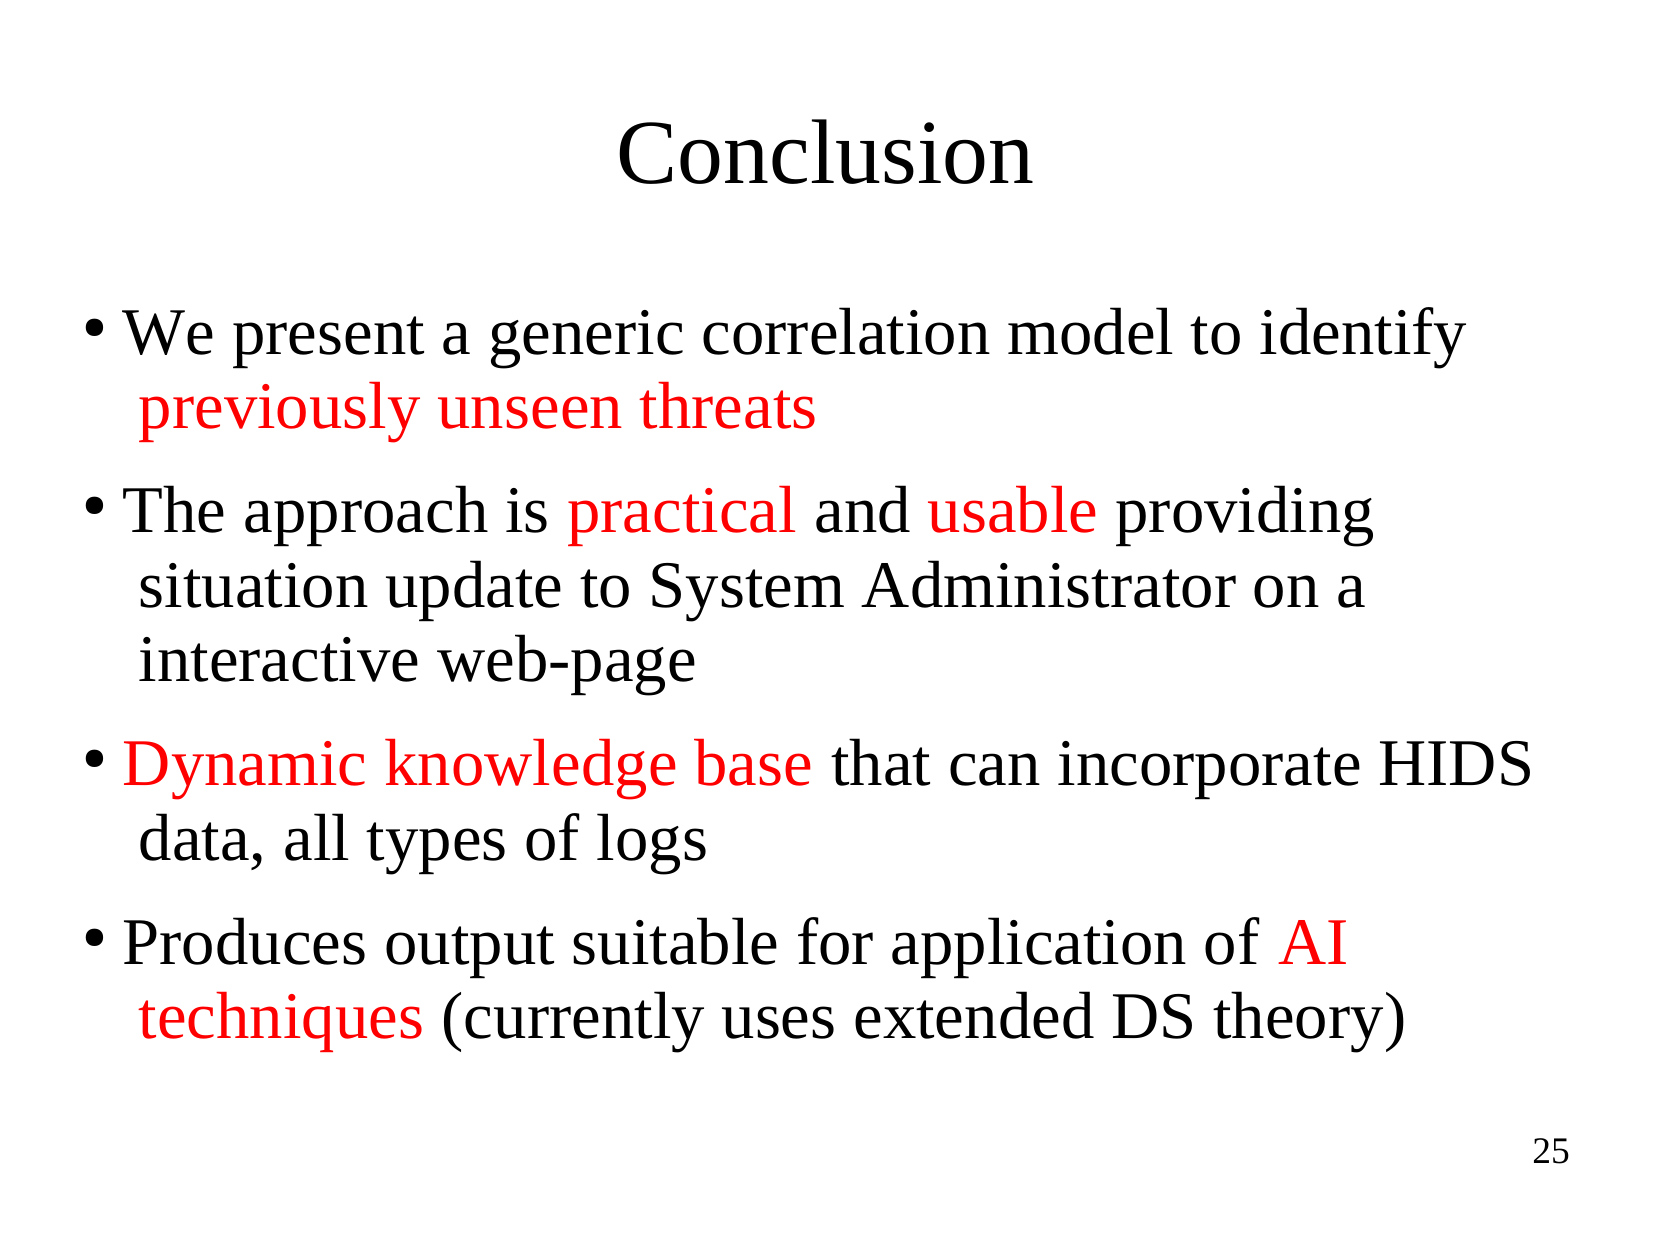

# Conclusion
 We present a generic correlation model to identify previously unseen threats
 The approach is practical and usable providing situation update to System Administrator on a interactive web-page
 Dynamic knowledge base that can incorporate HIDS data, all types of logs
 Produces output suitable for application of AI techniques (currently uses extended DS theory)
25